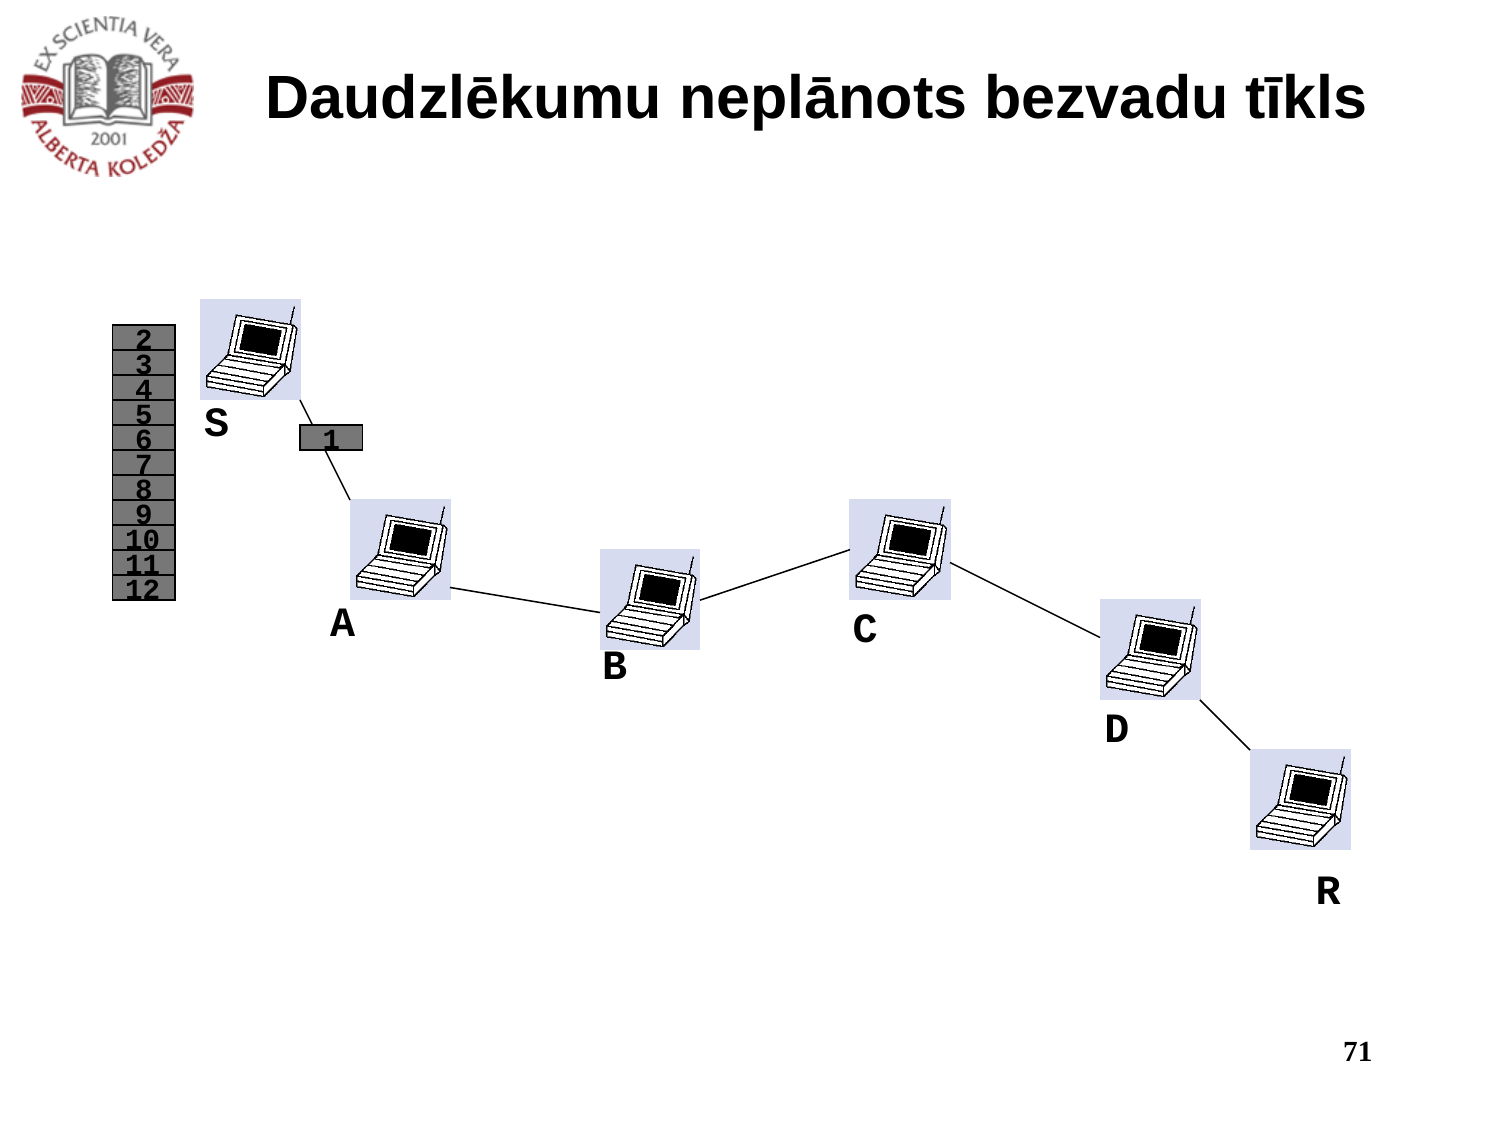

# Daudzlēkumu neplānots bezvadu tīkls
2
3
4
S
5
6
1
7
8
9
10
11
12
A
C
B
D
R